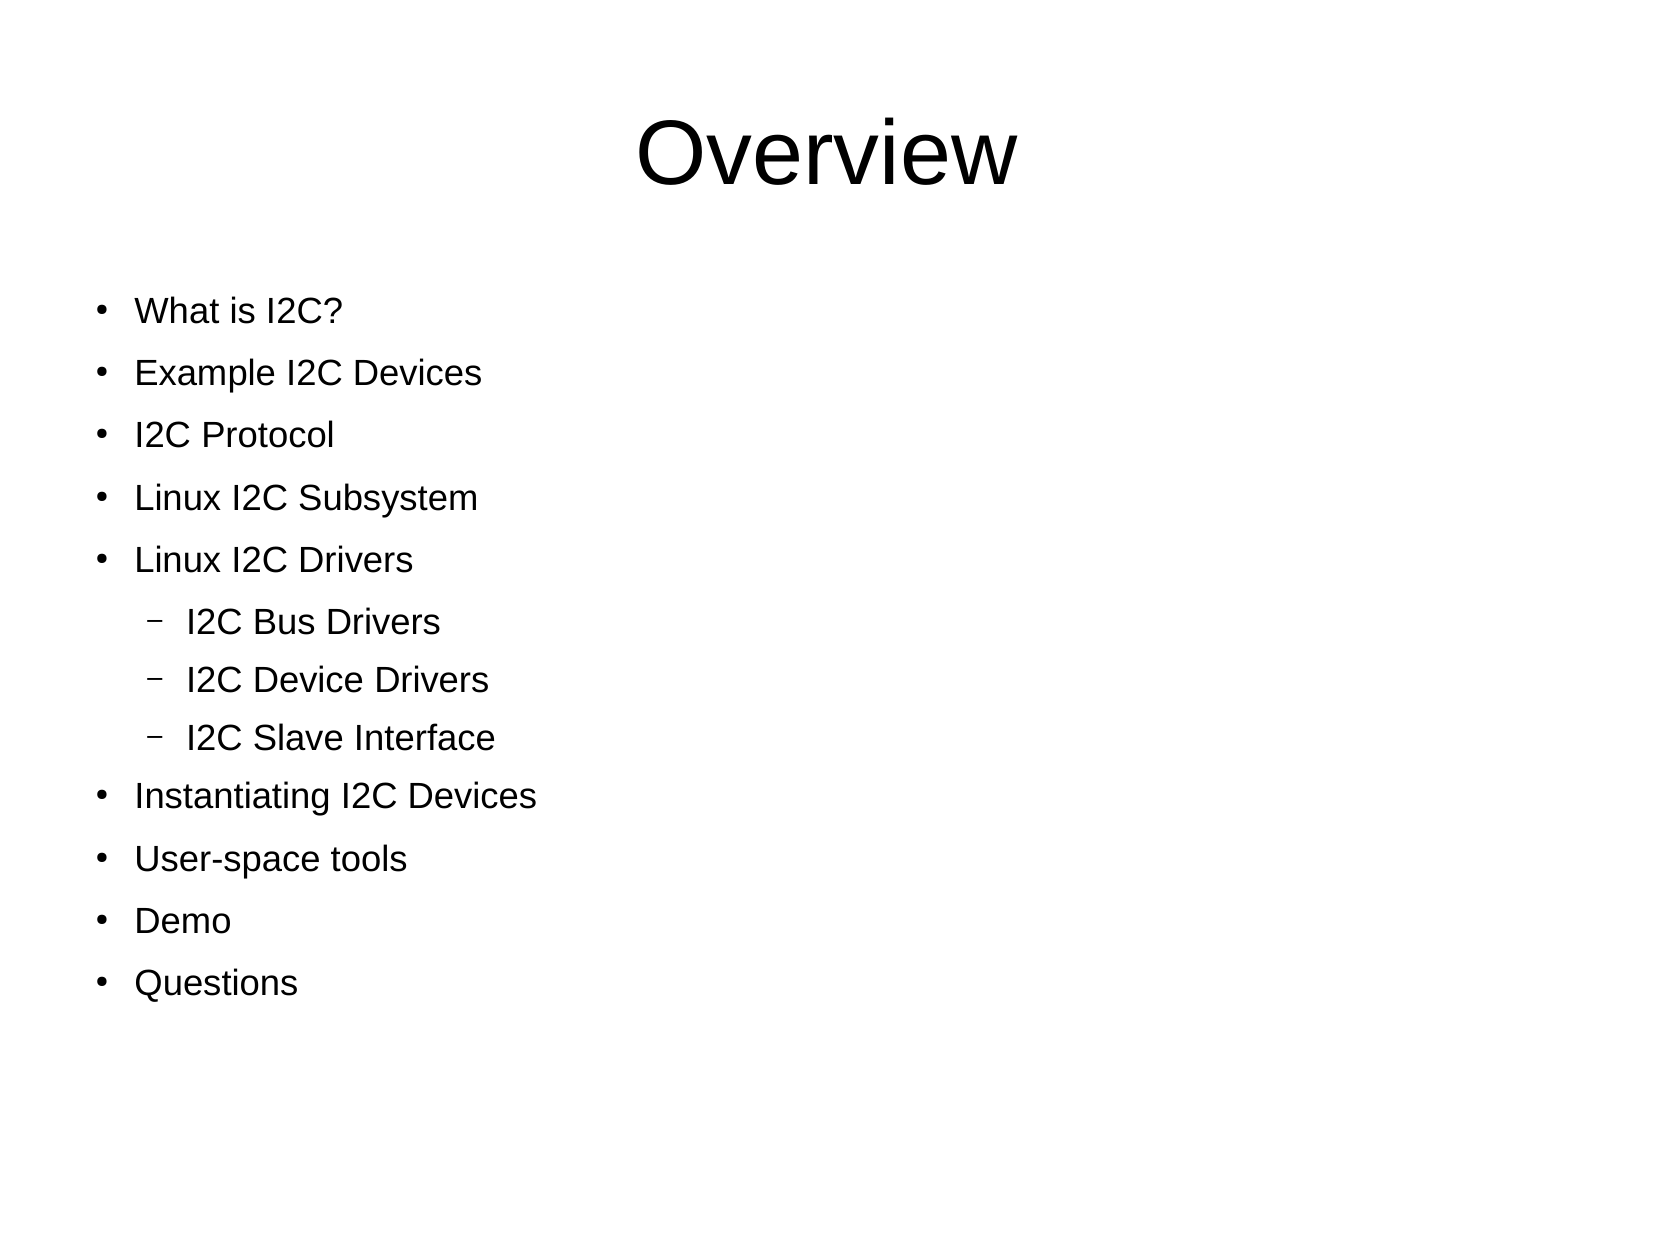

# Overview
What is I2C?
Example I2C Devices
I2C Protocol
Linux I2C Subsystem
Linux I2C Drivers
I2C Bus Drivers
I2C Device Drivers
I2C Slave Interface
Instantiating I2C Devices
User-space tools
Demo
Questions